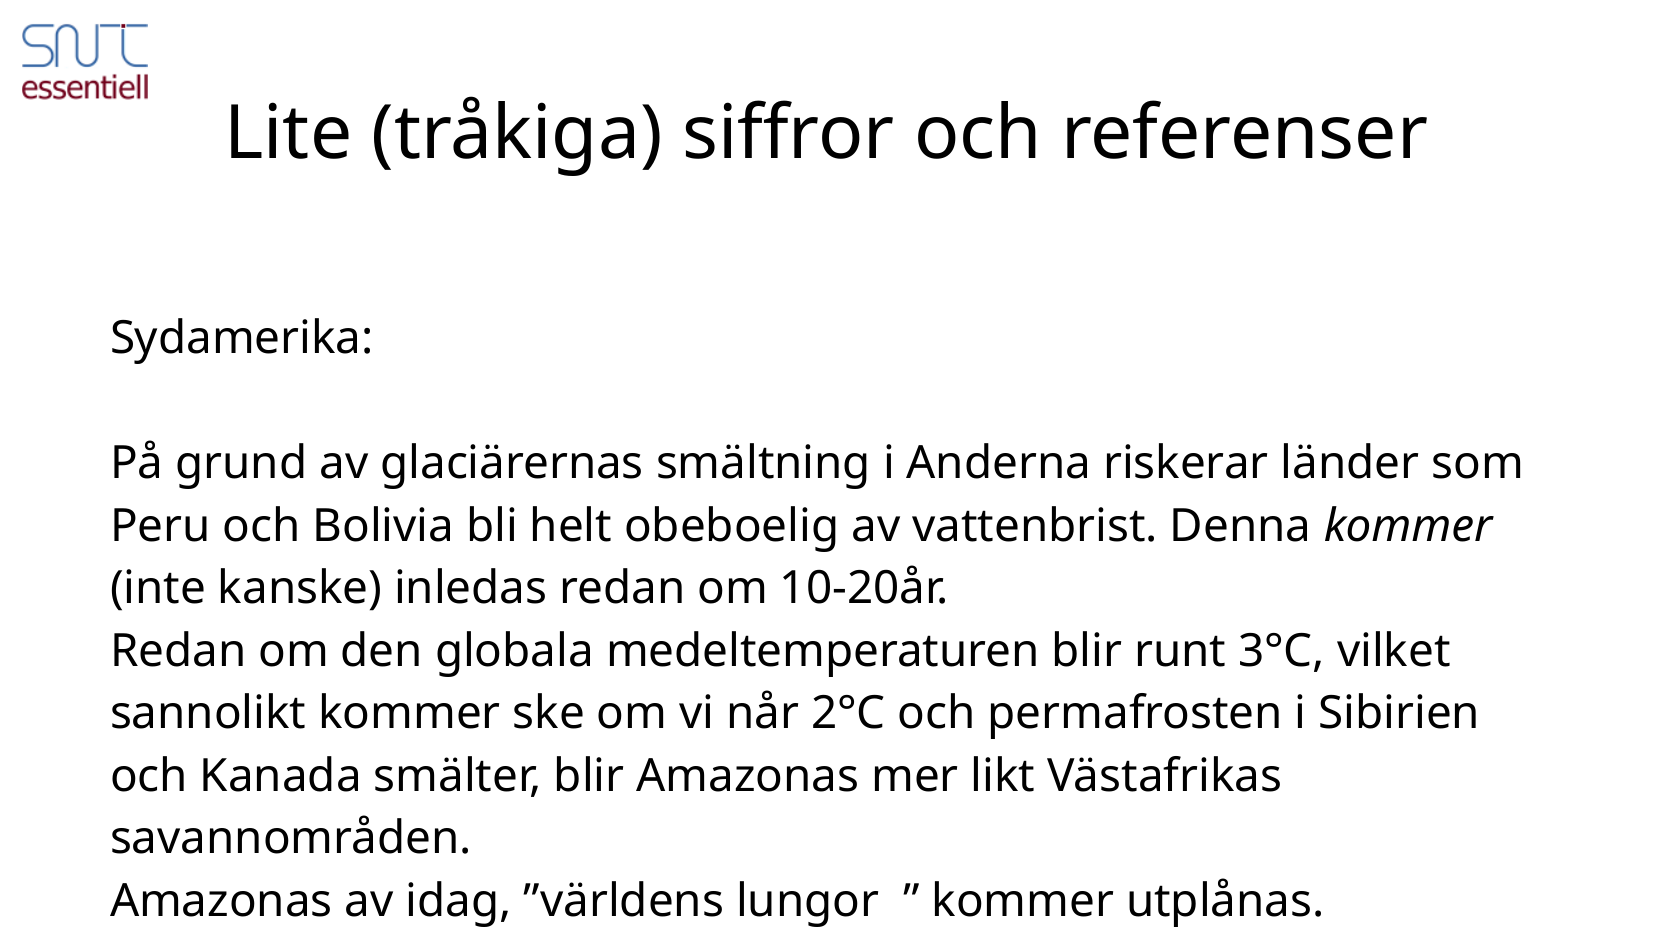

# Lite (tråkiga) siffror och referenser
Sydamerika:
På grund av glaciärernas smältning i Anderna riskerar länder som Peru och Bolivia bli helt obeboelig av vattenbrist. Denna kommer (inte kanske) inledas redan om 10-20år.
Redan om den globala medeltemperaturen blir runt 3°C, vilket sannolikt kommer ske om vi når 2°C och permafrosten i Sibirien och Kanada smälter, blir Amazonas mer likt Västafrikas savannområden.
Amazonas av idag, ”världens lungor ” kommer utplånas.